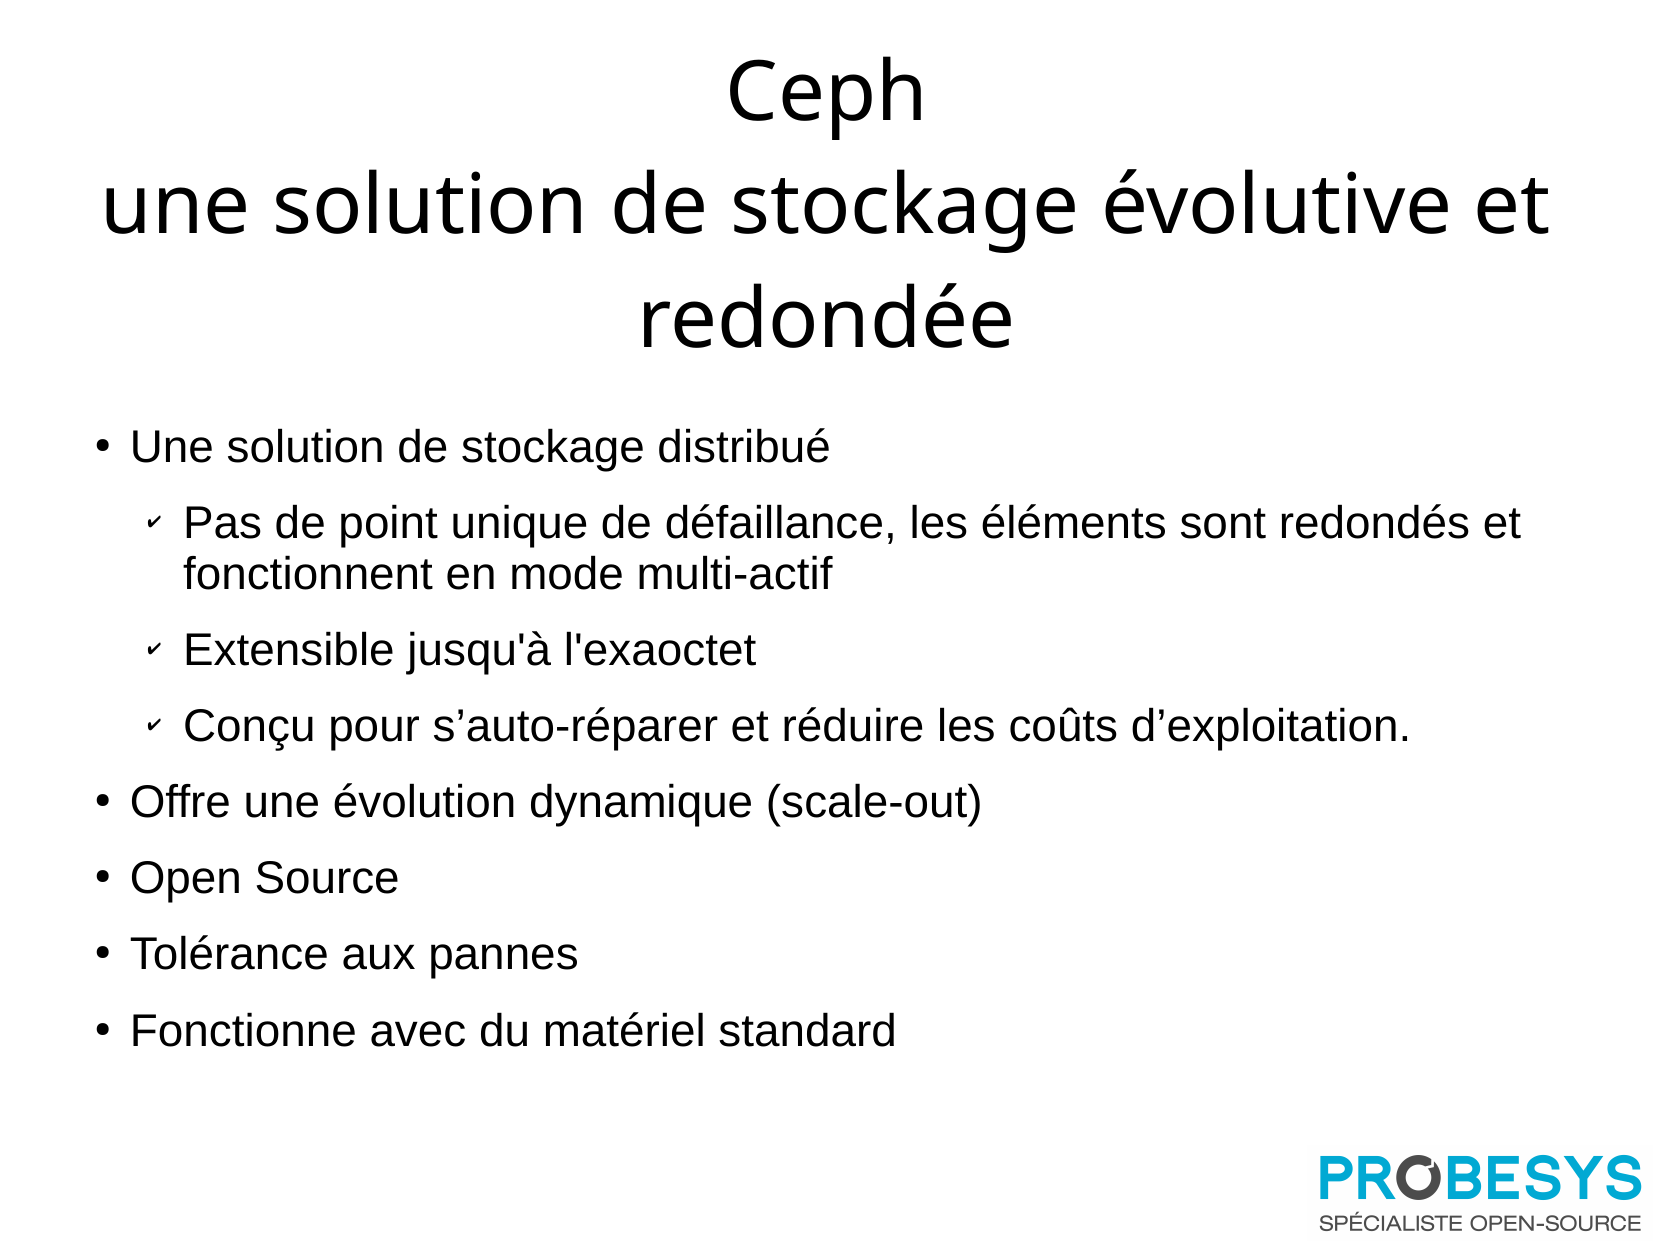

Ceph
une solution de stockage évolutive et redondée
Une solution de stockage distribué
Pas de point unique de défaillance, les éléments sont redondés et fonctionnent en mode multi-actif
Extensible jusqu'à l'exaoctet
Conçu pour s’auto-réparer et réduire les coûts d’exploitation.
Offre une évolution dynamique (scale-out)
Open Source
Tolérance aux pannes
Fonctionne avec du matériel standard